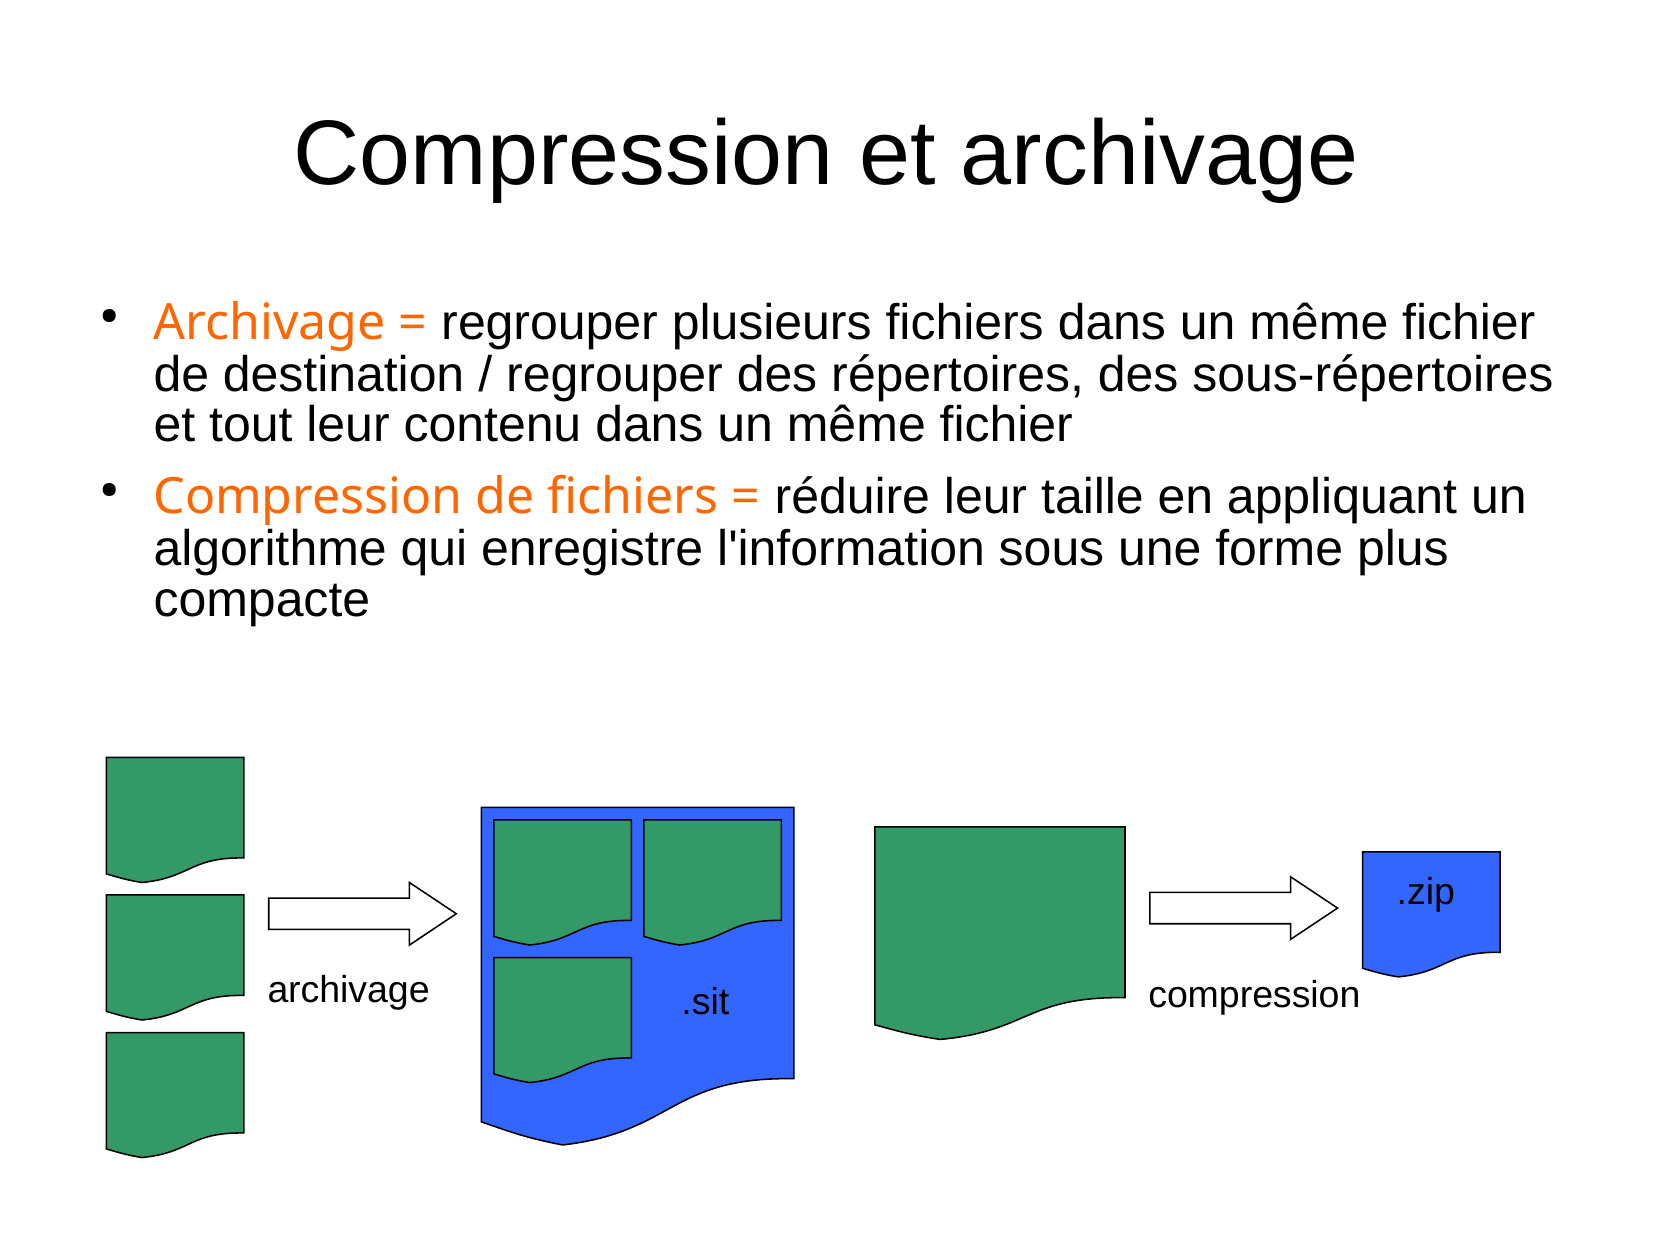

# Compression et archivage
Archivage = regrouper plusieurs fichiers dans un même fichier de destination / regrouper des répertoires, des sous-répertoires et tout leur contenu dans un même fichier
Compression de fichiers = réduire leur taille en appliquant un algorithme qui enregistre l'information sous une forme plus compacte
archivage
.sit
.zip
compression